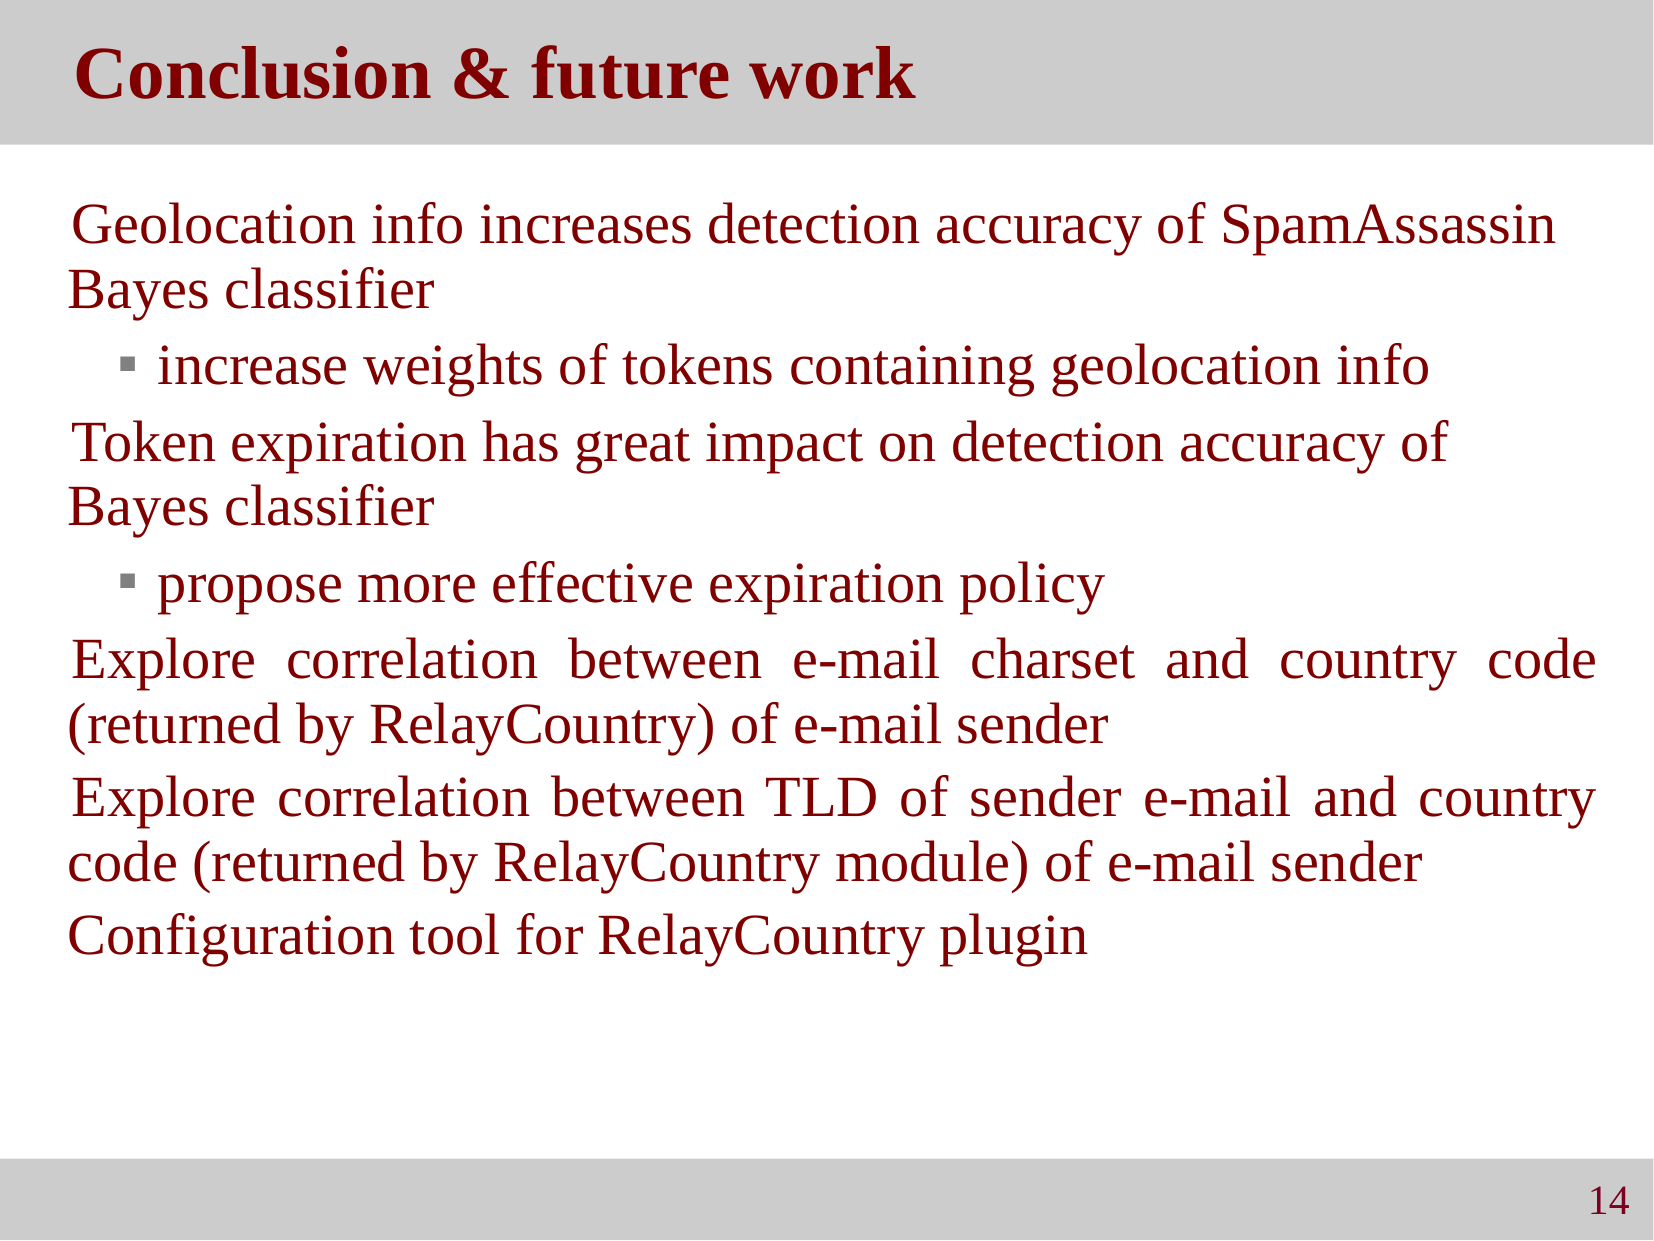

# Conclusion & future work
Geolocation info increases detection accuracy of SpamAssassin Bayes classifier
increase weights of tokens containing geolocation info
Token expiration has great impact on detection accuracy of Bayes classifier
propose more effective expiration policy
Explore correlation between e-mail charset and country code (returned by RelayCountry) of e-mail sender
Explore correlation between TLD of sender e-mail and country code (returned by RelayCountry module) of e-mail sender
Configuration tool for RelayCountry plugin